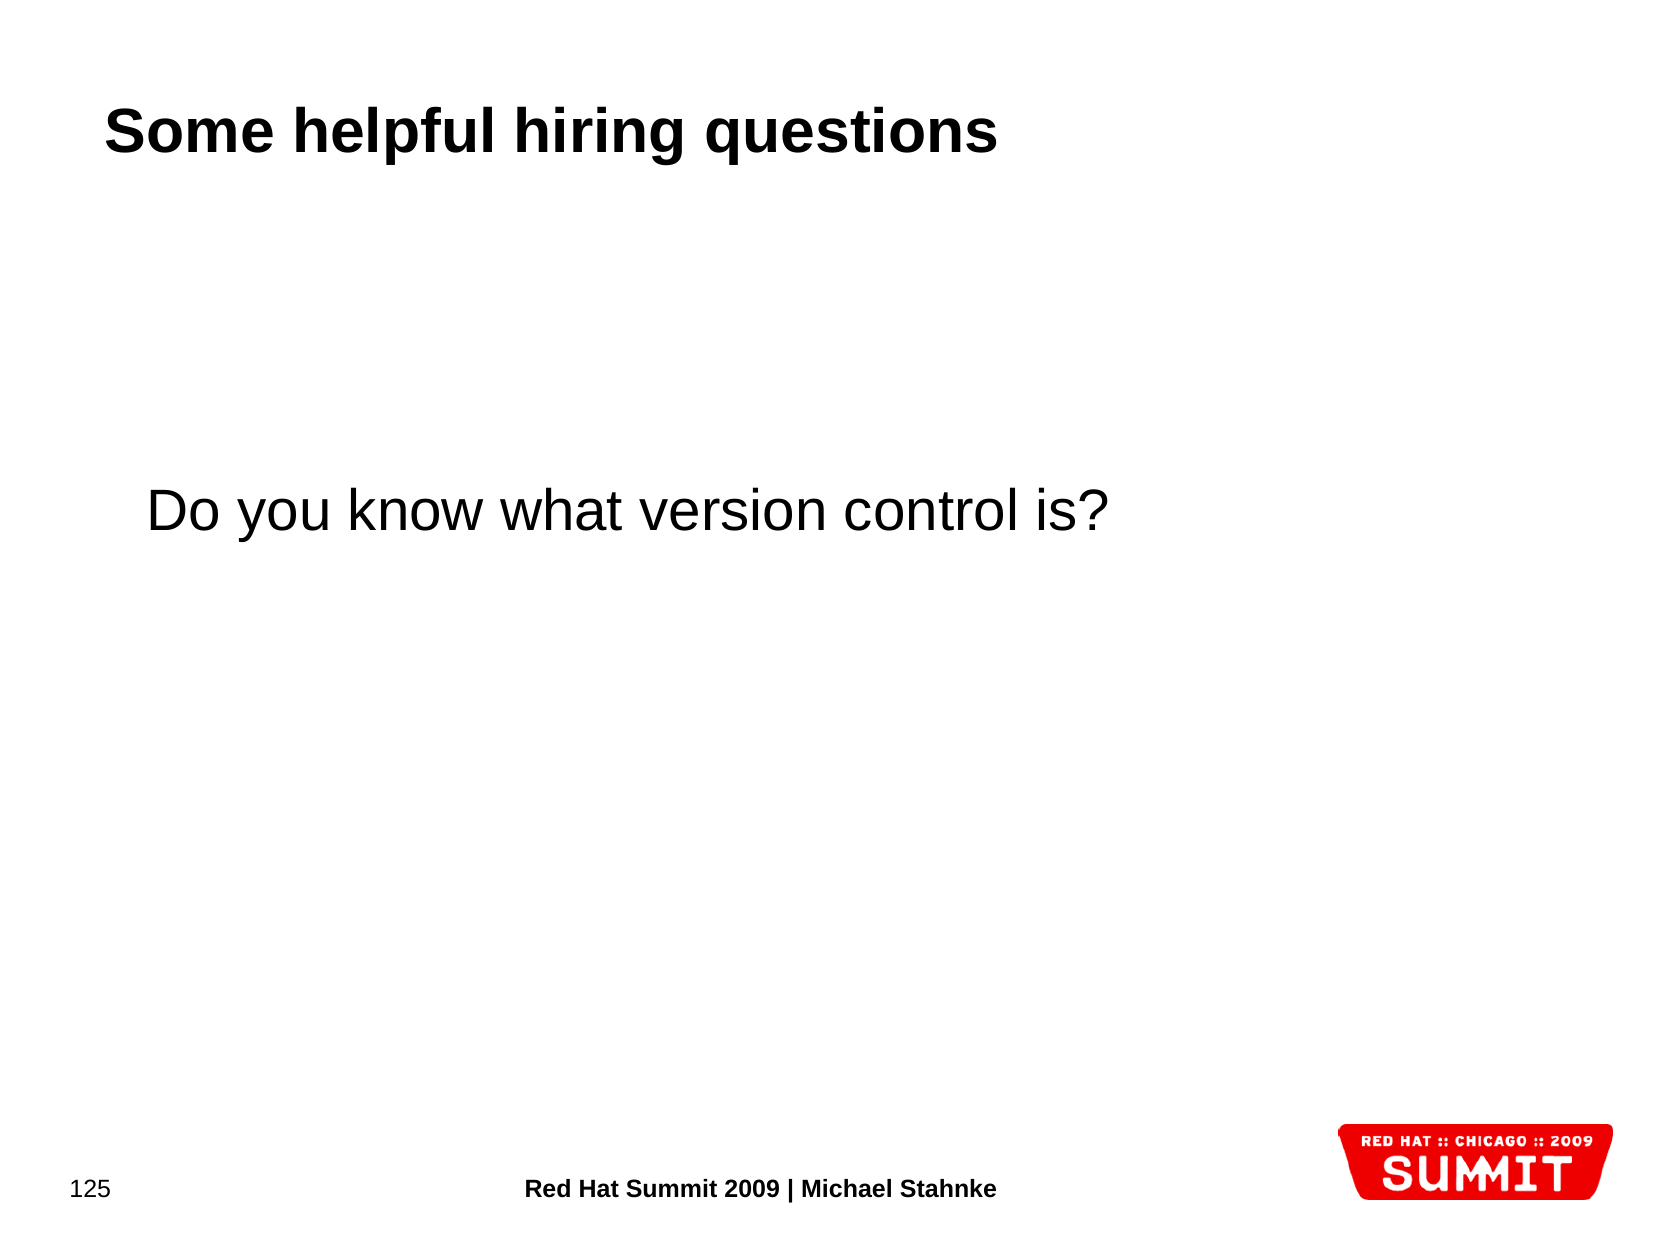

# Some helpful hiring questions
Do you know what version control is?